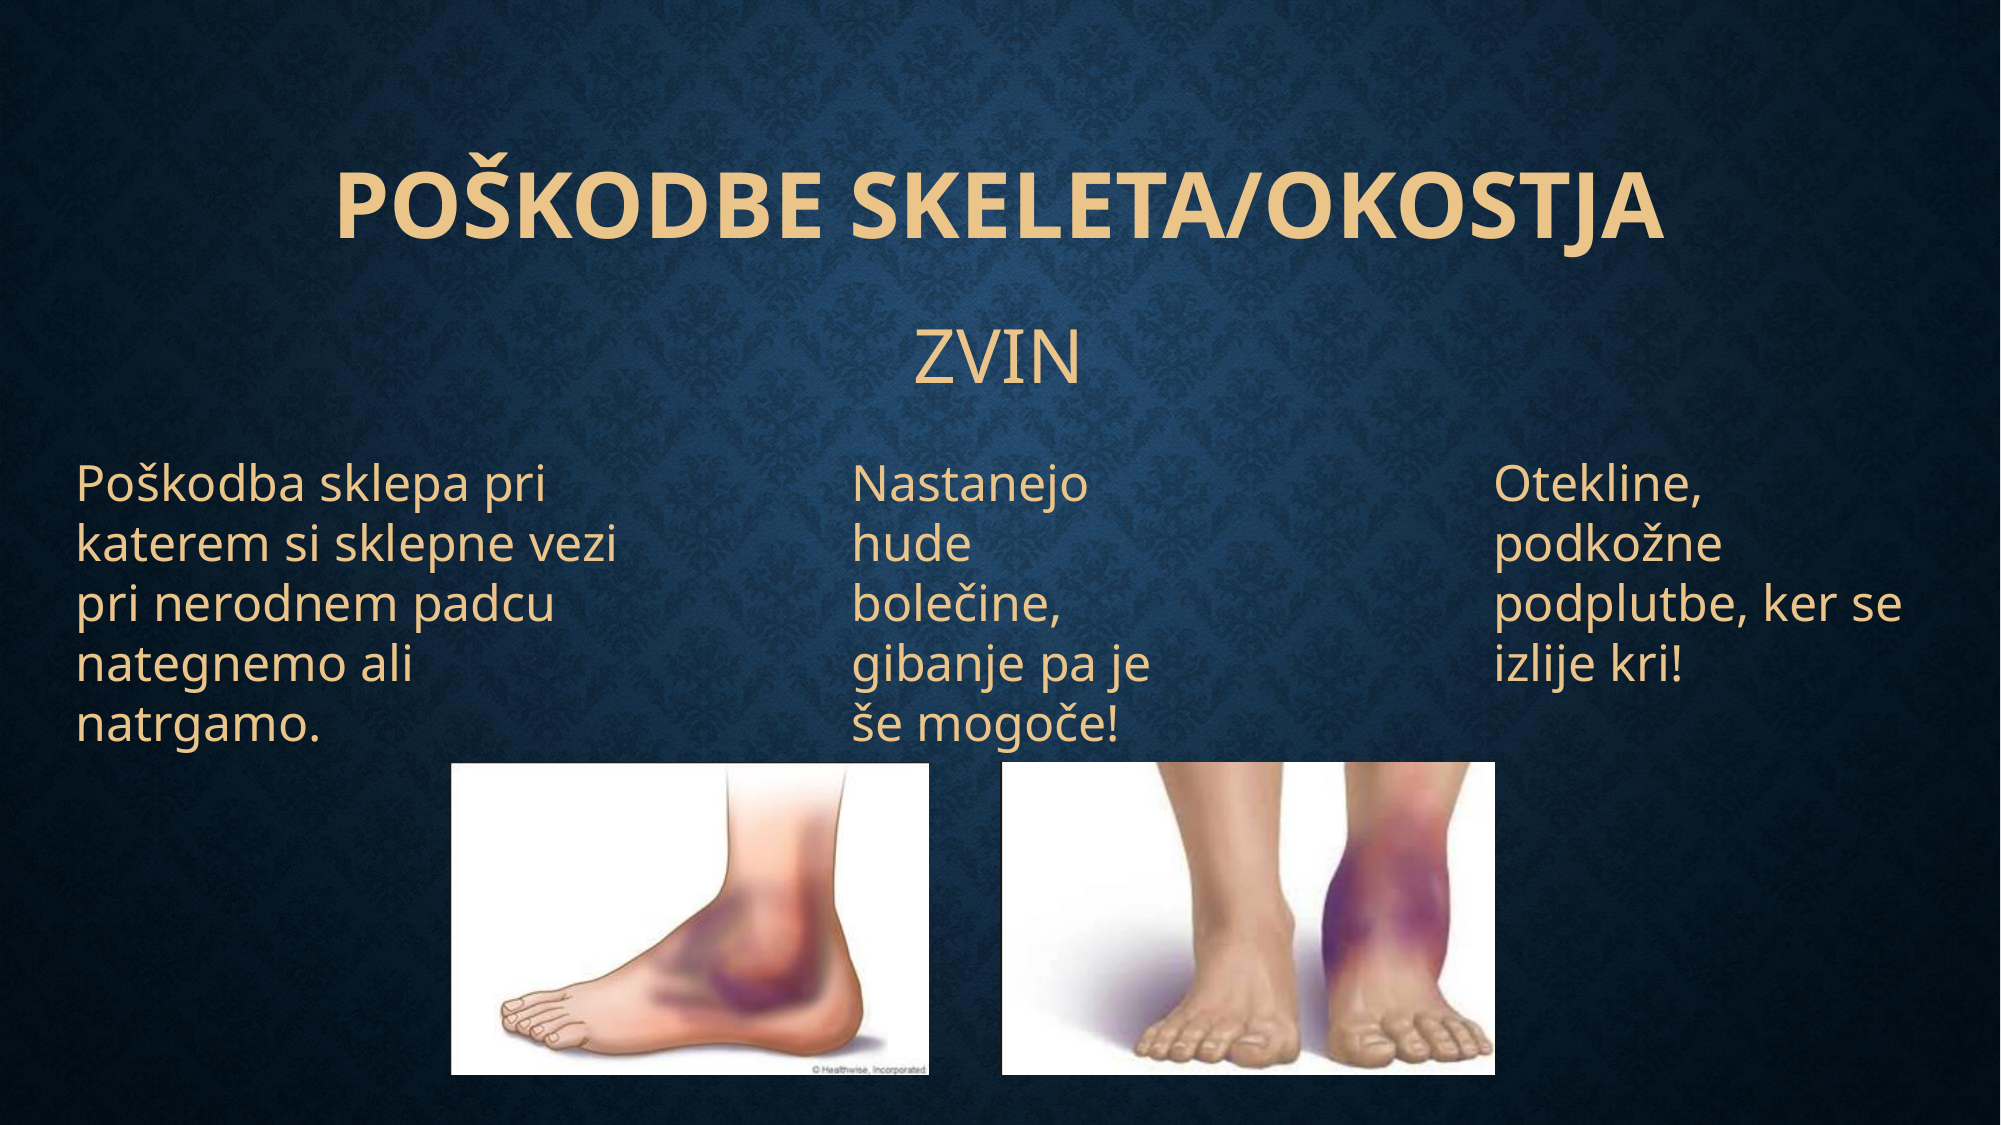

# POŠKODBE SKELETA/OKOSTJA
ZVIN
Poškodba sklepa pri katerem si sklepne vezi pri nerodnem padcu nategnemo ali natrgamo.
Nastanejo hude bolečine, gibanje pa je še mogoče!
Otekline, podkožne podplutbe, ker se izlije kri!